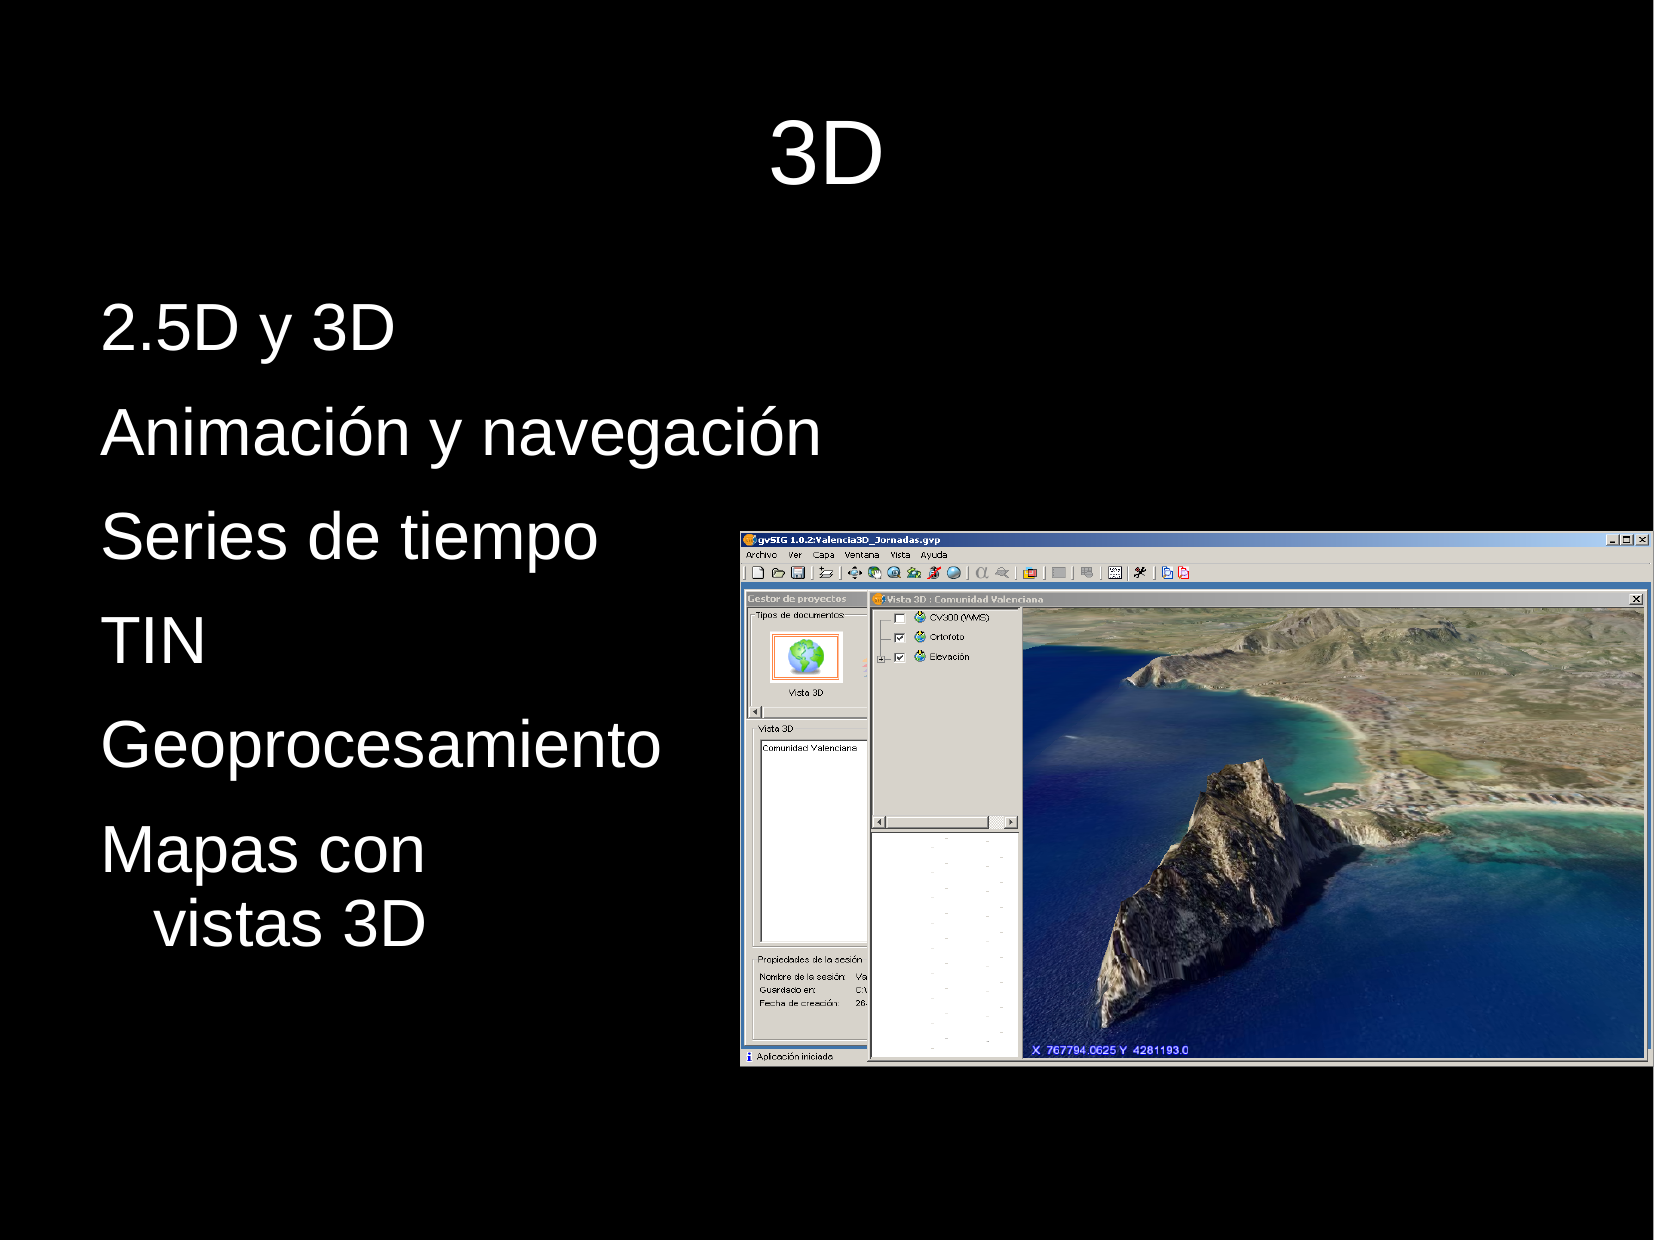

# 3D
2.5D y 3D
Animación y navegación
Series de tiempo
TIN
Geoprocesamiento
Mapas con
vistas 3D